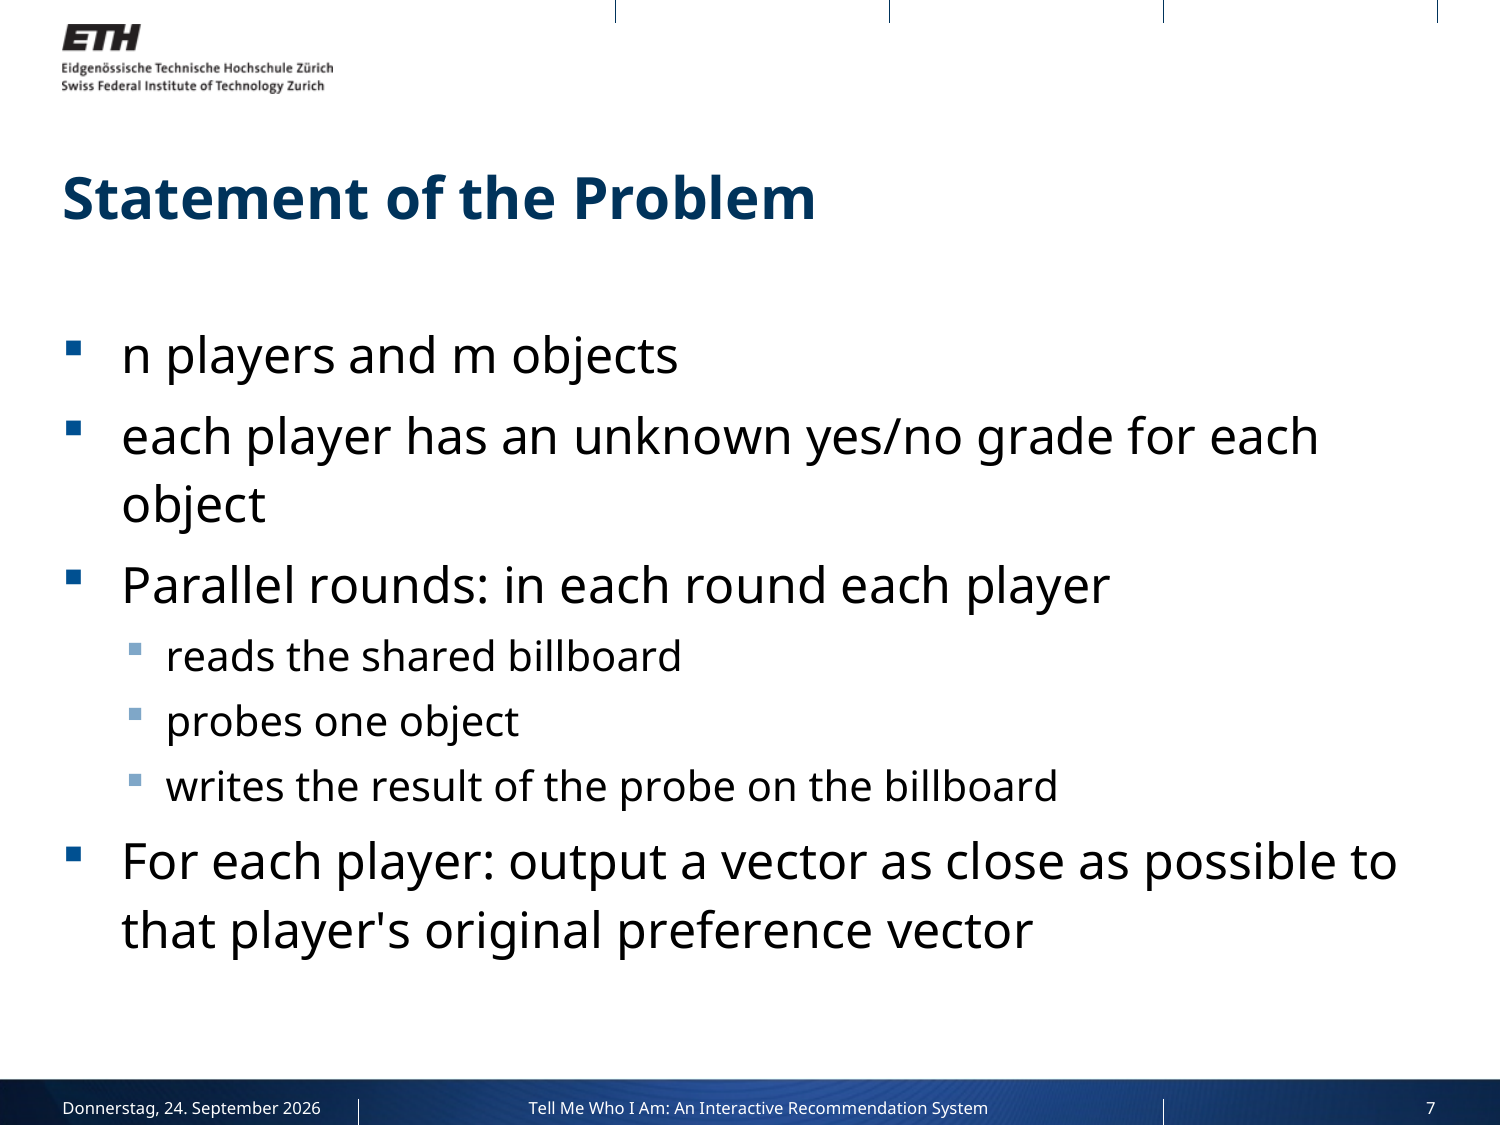

# Statement of the Problem
n players and m objects
each player has an unknown yes/no grade for each object
Parallel rounds: in each round each player
reads the shared billboard
probes one object
writes the result of the probe on the billboard
For each player: output a vector as close as possible to that player's original preference vector
7